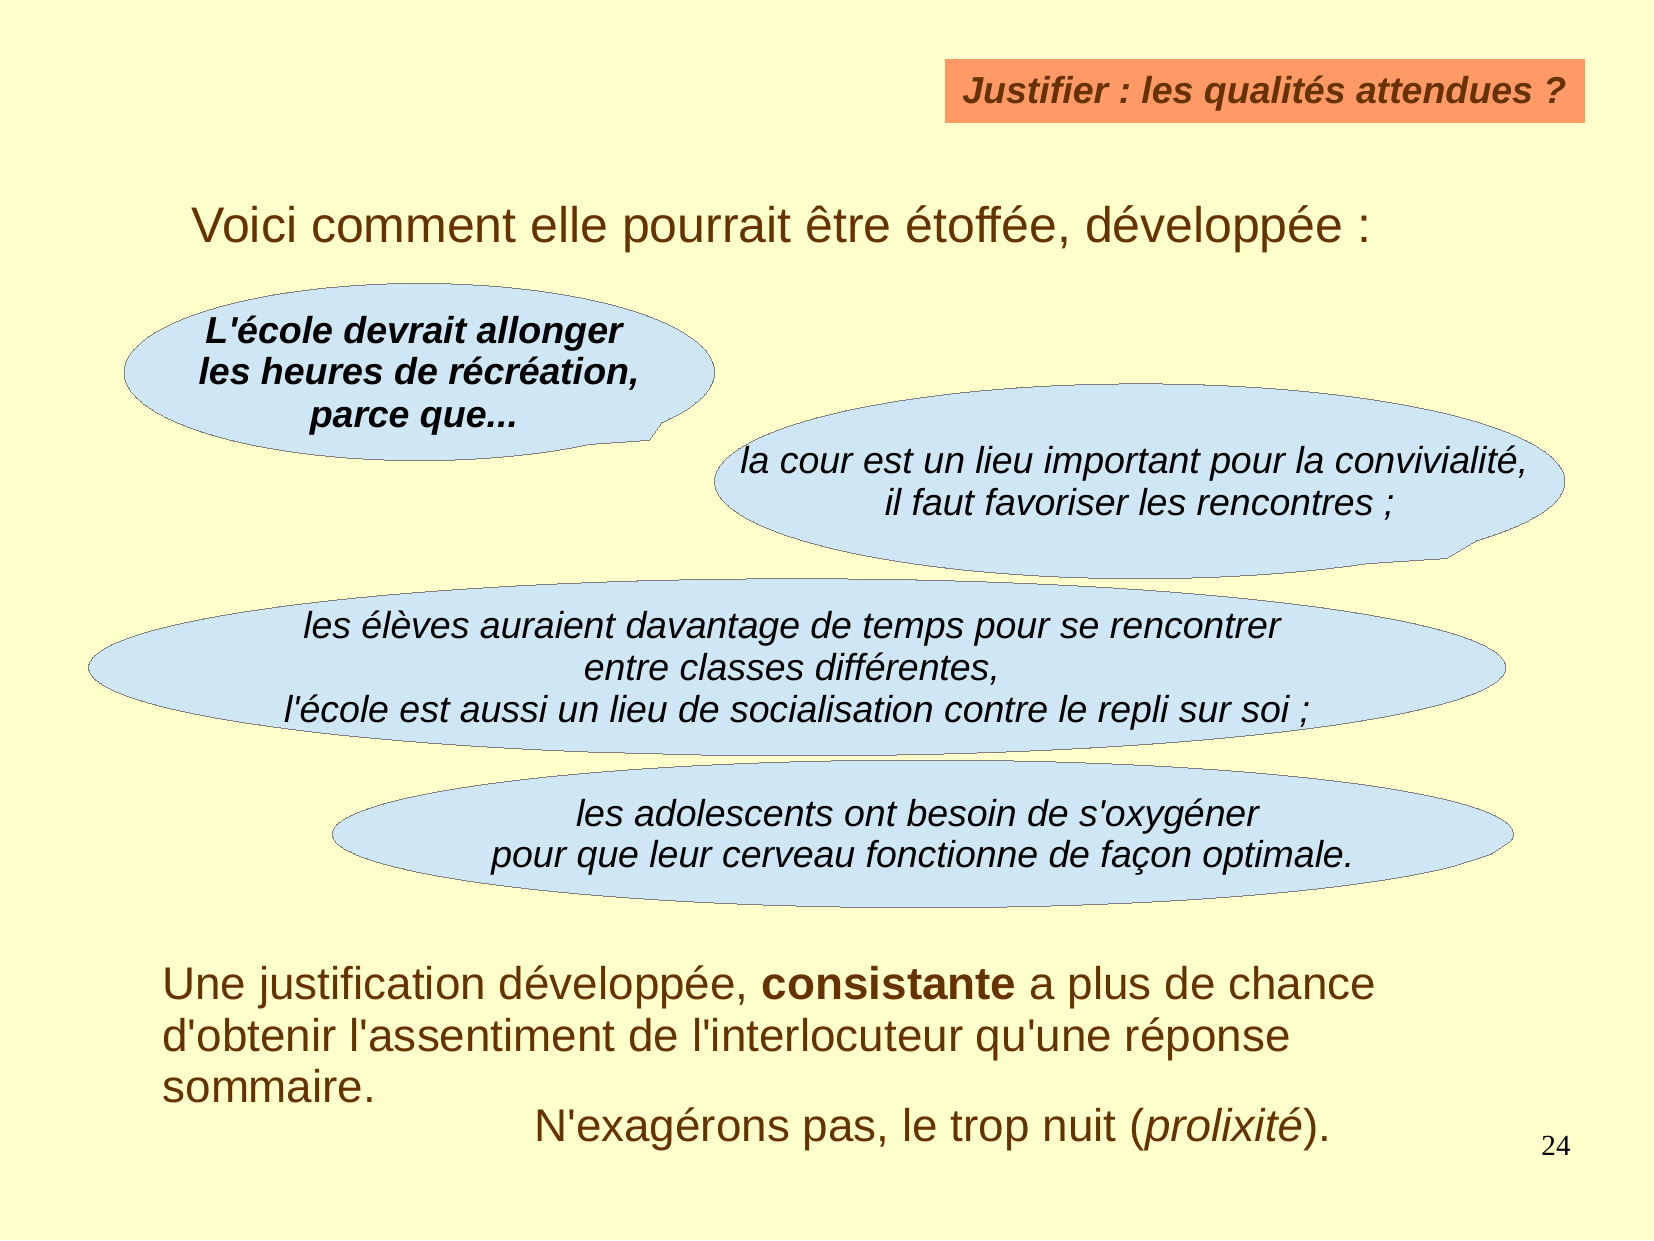

Justifier : les qualités attendues ?
Voici comment elle pourrait être étoffée, développée :
L'école devrait allonger
les heures de récréation,
parce que...
la cour est un lieu important pour la convivialité,
il faut favoriser les rencontres ;
les élèves auraient davantage de temps pour se rencontrer
entre classes différentes,
l'école est aussi un lieu de socialisation contre le repli sur soi ;
les adolescents ont besoin de s'oxygéner
pour que leur cerveau fonctionne de façon optimale.
Une justification développée, consistante a plus de chance d'obtenir l'assentiment de l'interlocuteur qu'une réponse sommaire.
N'exagérons pas, le trop nuit (prolixité).
24